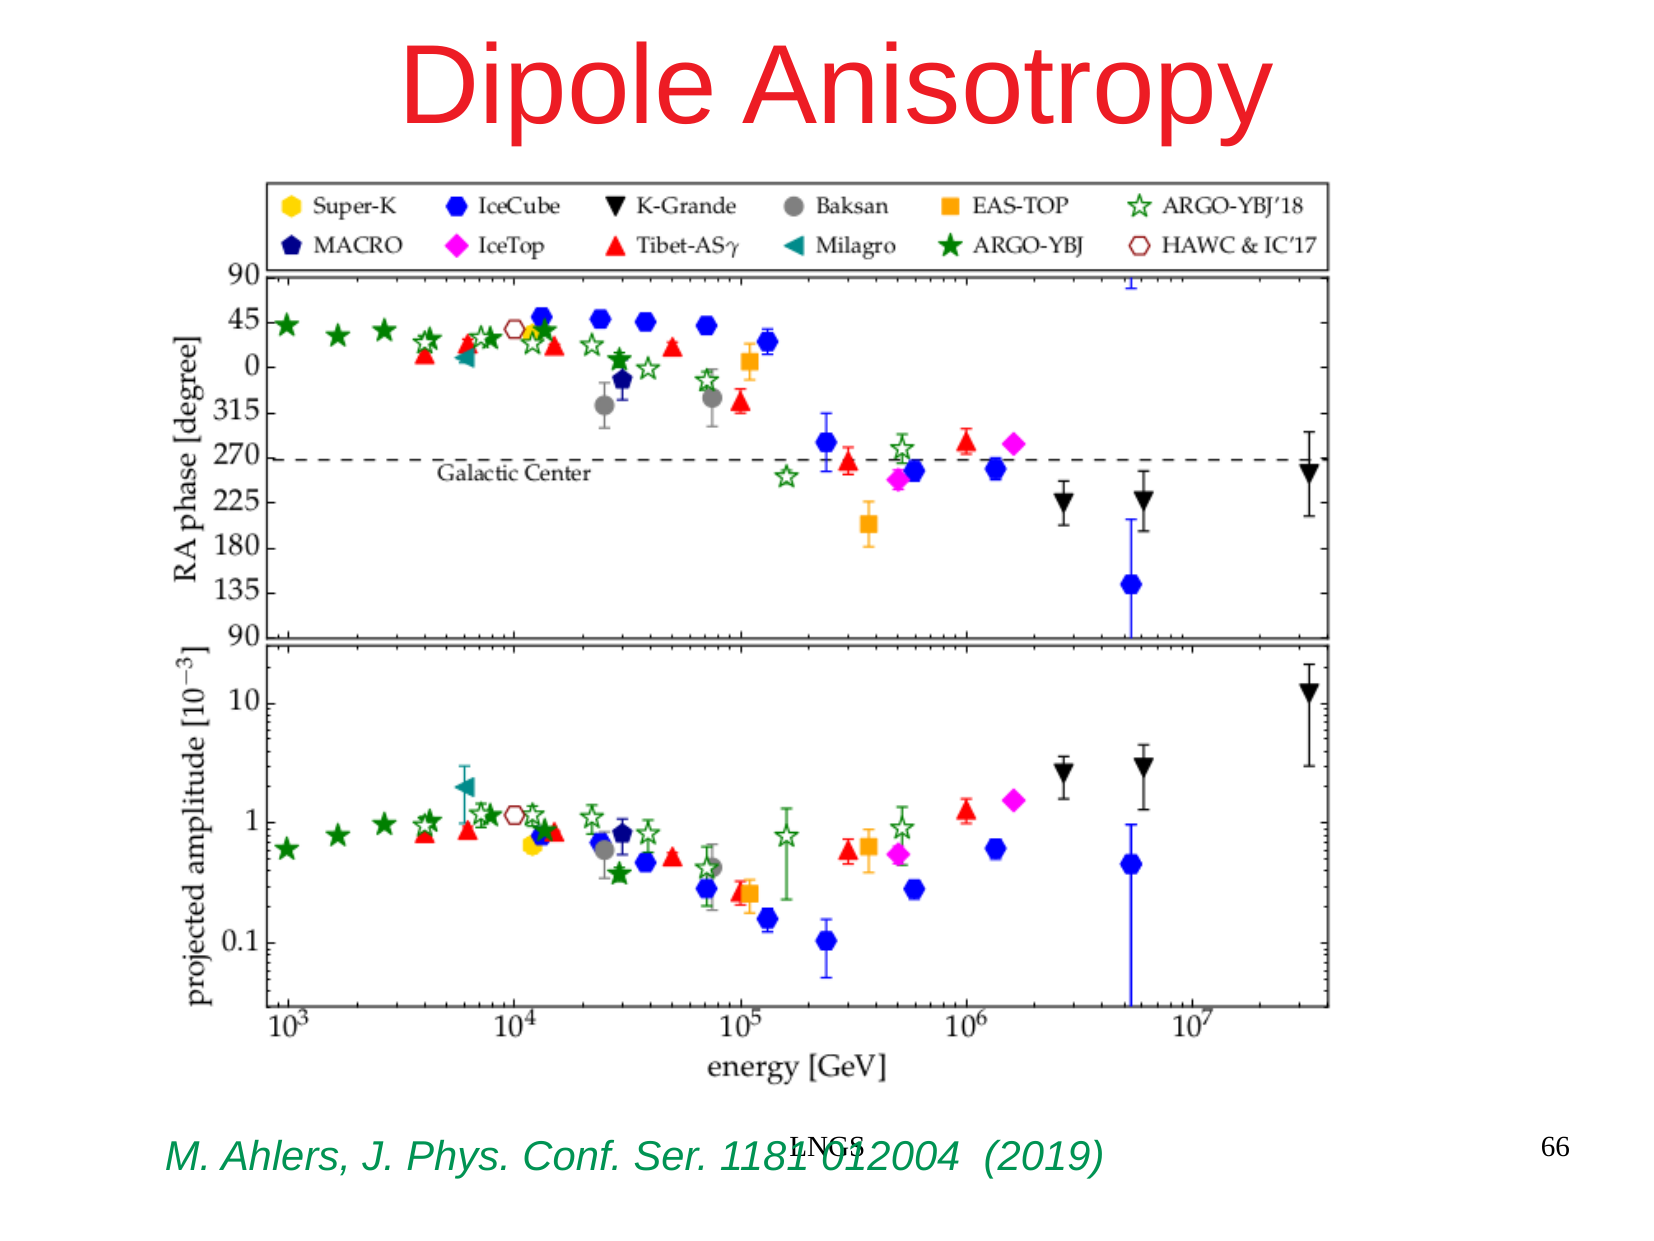

# Dipole Anisotropy
M. Ahlers, J. Phys. Conf. Ser. 1181 012004 (2019)
LNGS
66